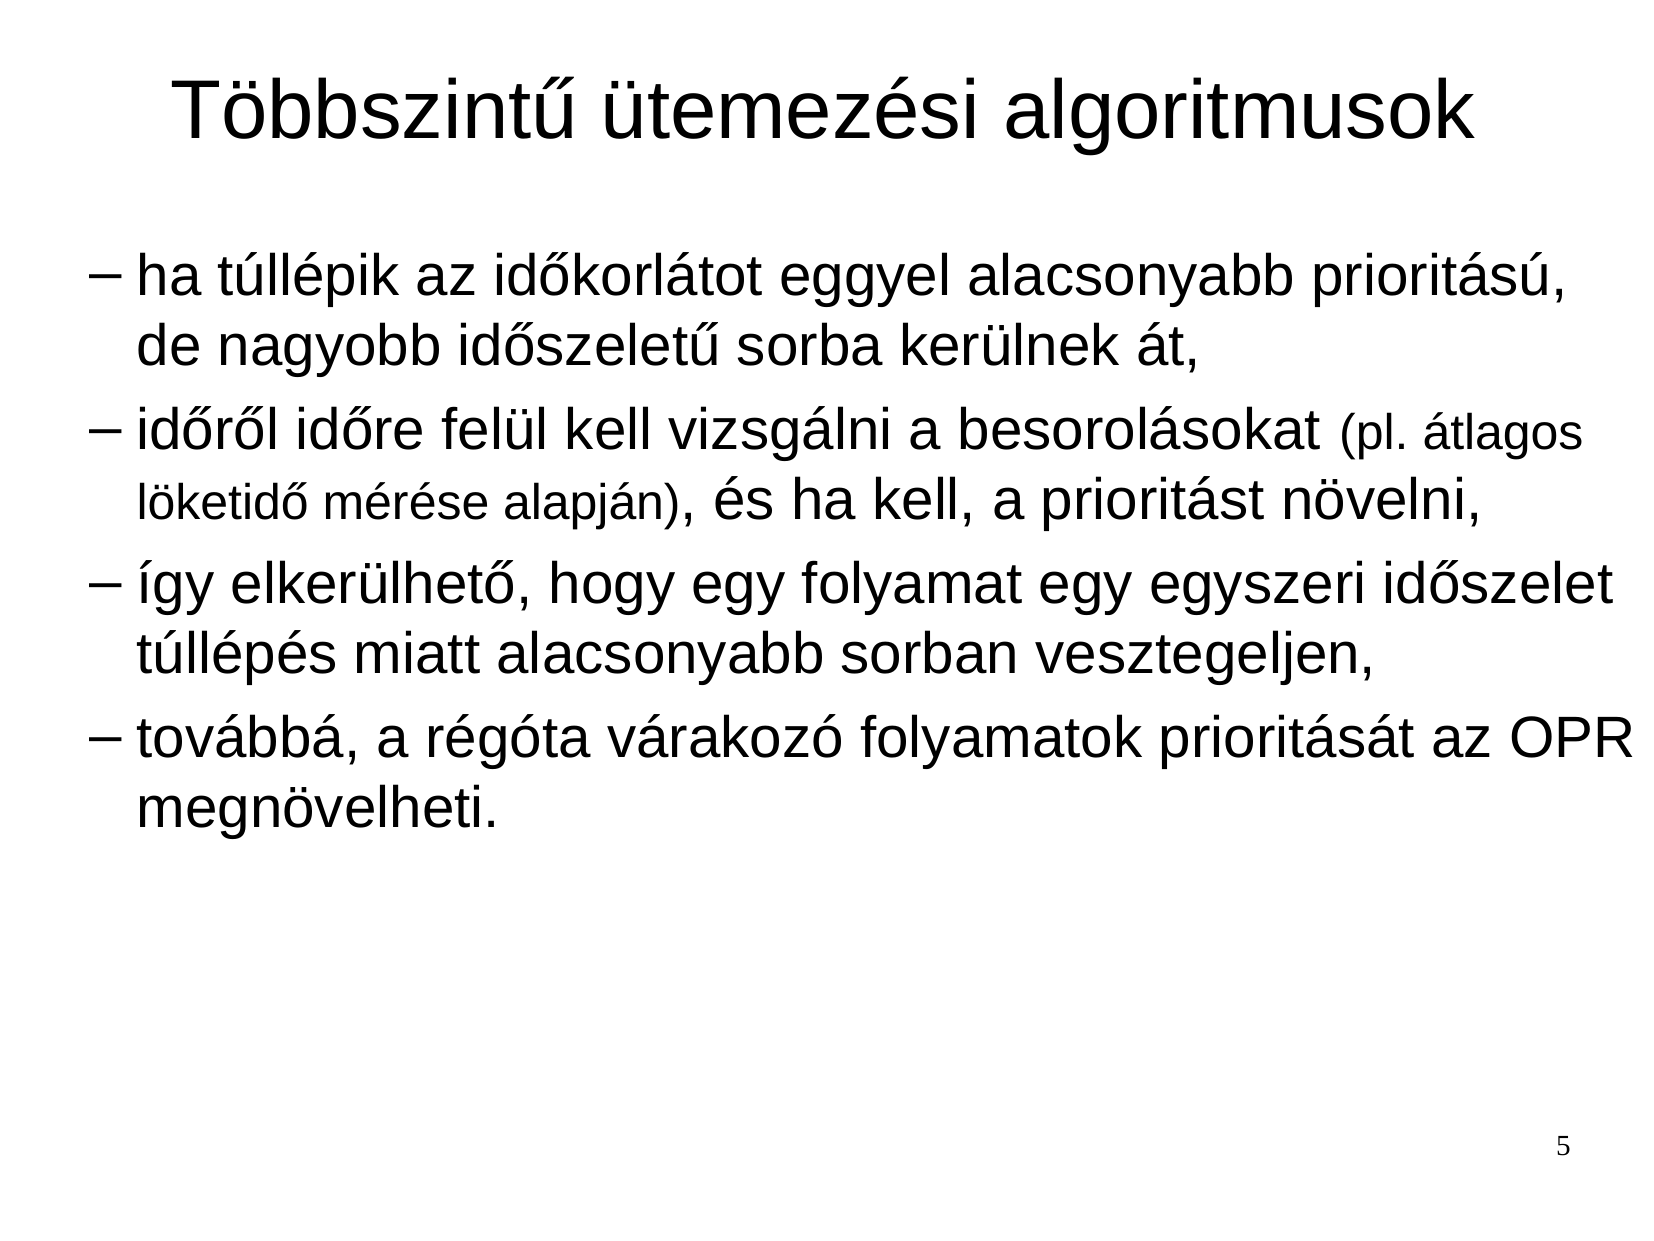

# Többszintű ütemezési algoritmusok
ha túllépik az időkorlátot eggyel alacsonyabb prioritású, de nagyobb időszeletű sorba kerülnek át,
időről időre felül kell vizsgálni a besorolásokat (pl. átlagos löketidő mérése alapján), és ha kell, a prioritást növelni,
így elkerülhető, hogy egy folyamat egy egyszeri időszelet túllépés miatt alacsonyabb sorban vesztegeljen,
továbbá, a régóta várakozó folyamatok prioritását az OPR megnövelheti.
5